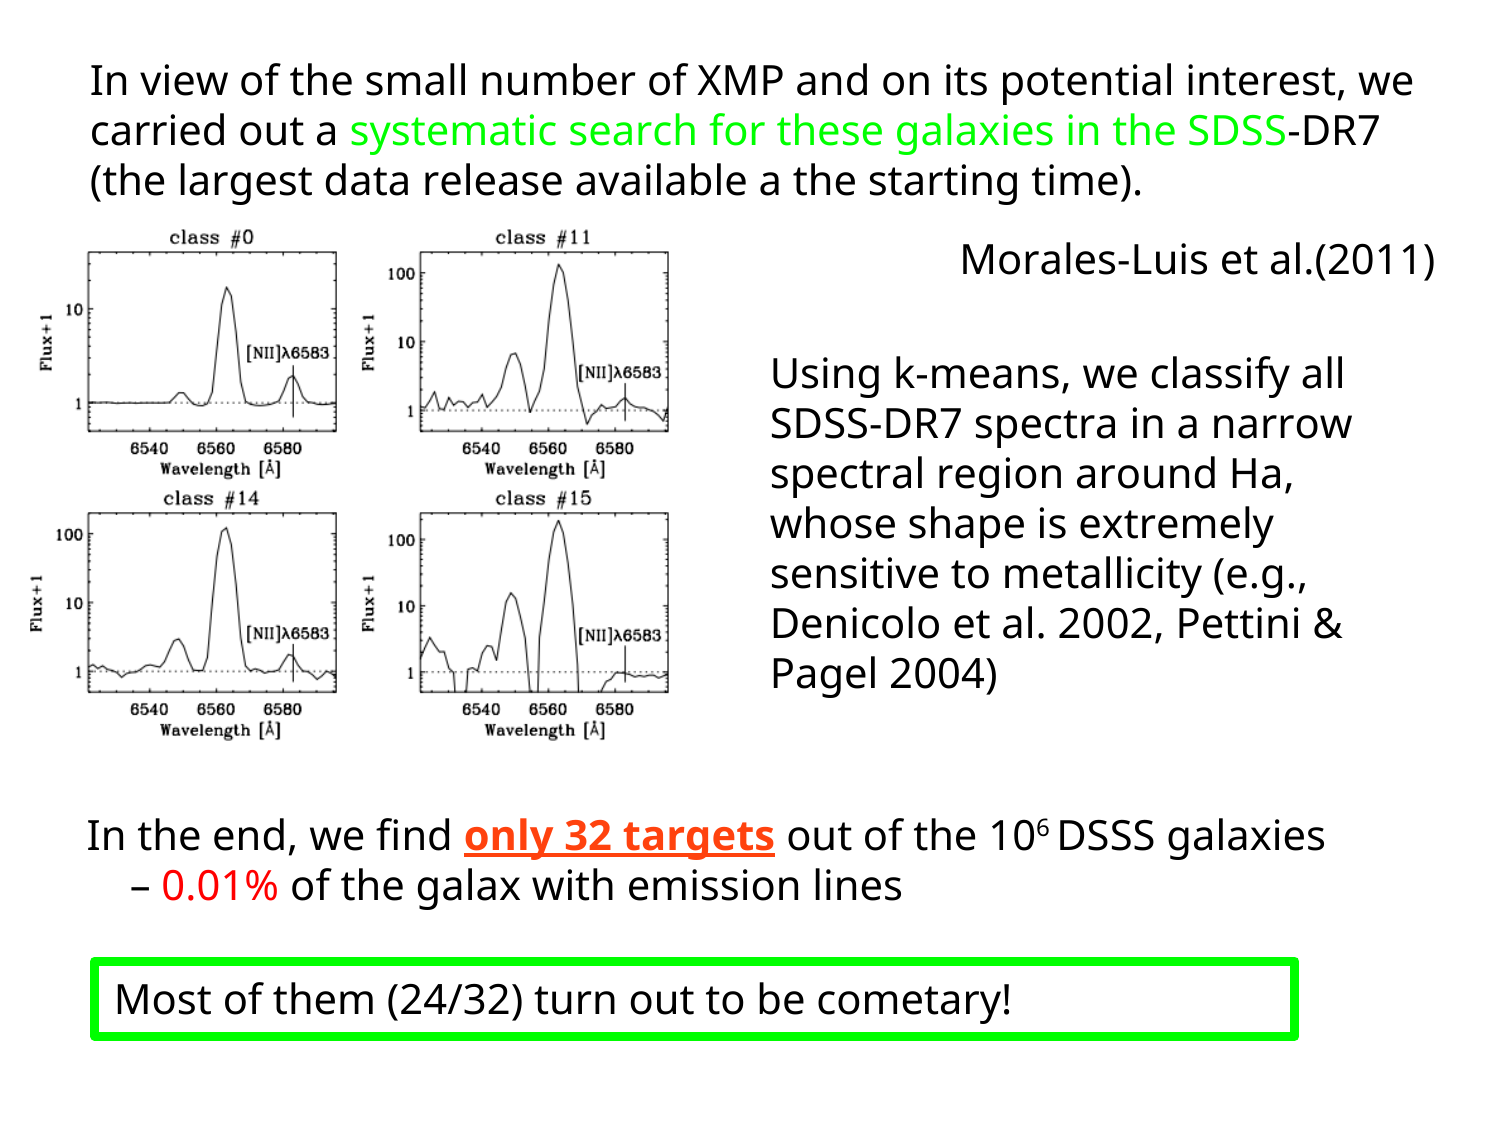

In view of the small number of XMP and on its potential interest, we carried out a systematic search for these galaxies in the SDSS-DR7 (the largest data release available a the starting time).
Morales-Luis et al.(2011)
Using k-means, we classify all SDSS-DR7 spectra in a narrow spectral region around Ha, whose shape is extremely sensitive to metallicity (e.g., Denicolo et al. 2002, Pettini & Pagel 2004)
 In the end, we find only 32 targets out of the 106 DSSS galaxies
 – 0.01% of the galax with emission lines
Most of them (24/32) turn out to be cometary!